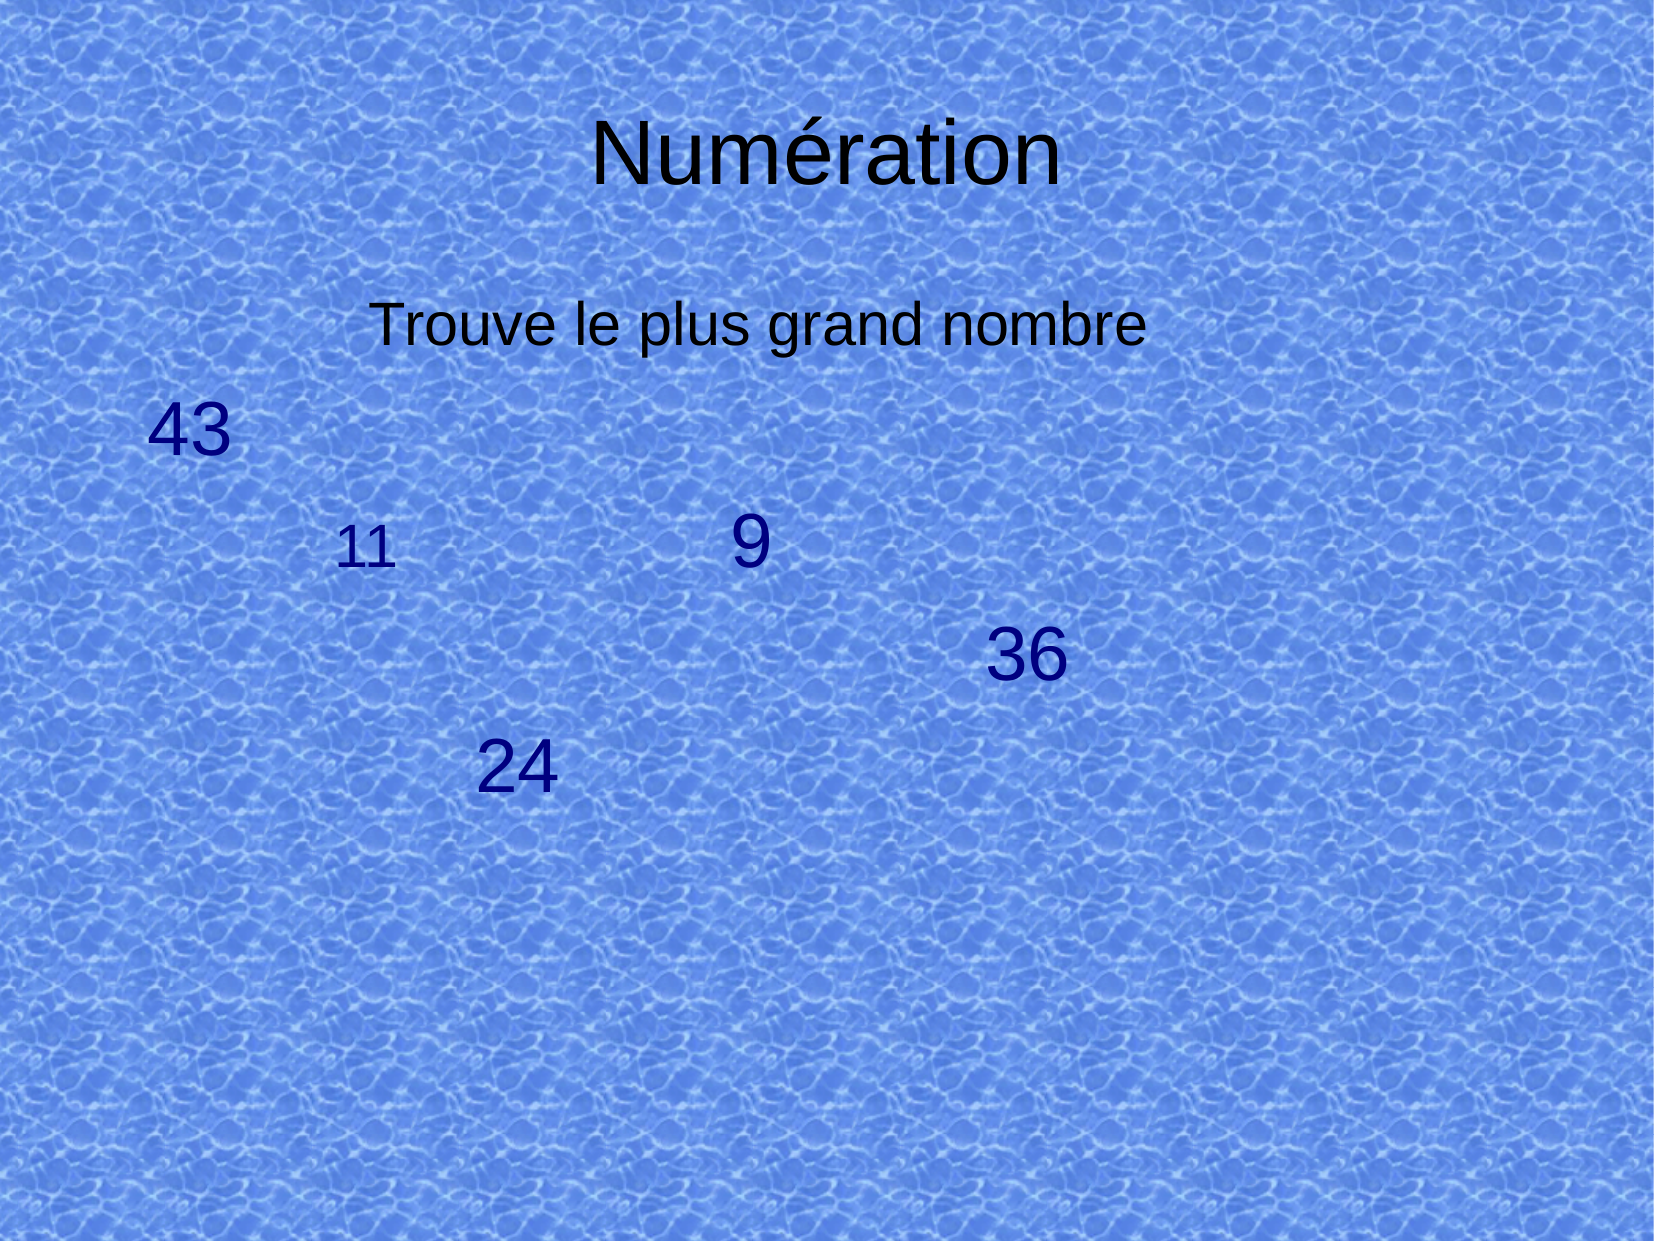

# Numération
 Trouve le plus grand nombre
43
 11 9
 36
 24